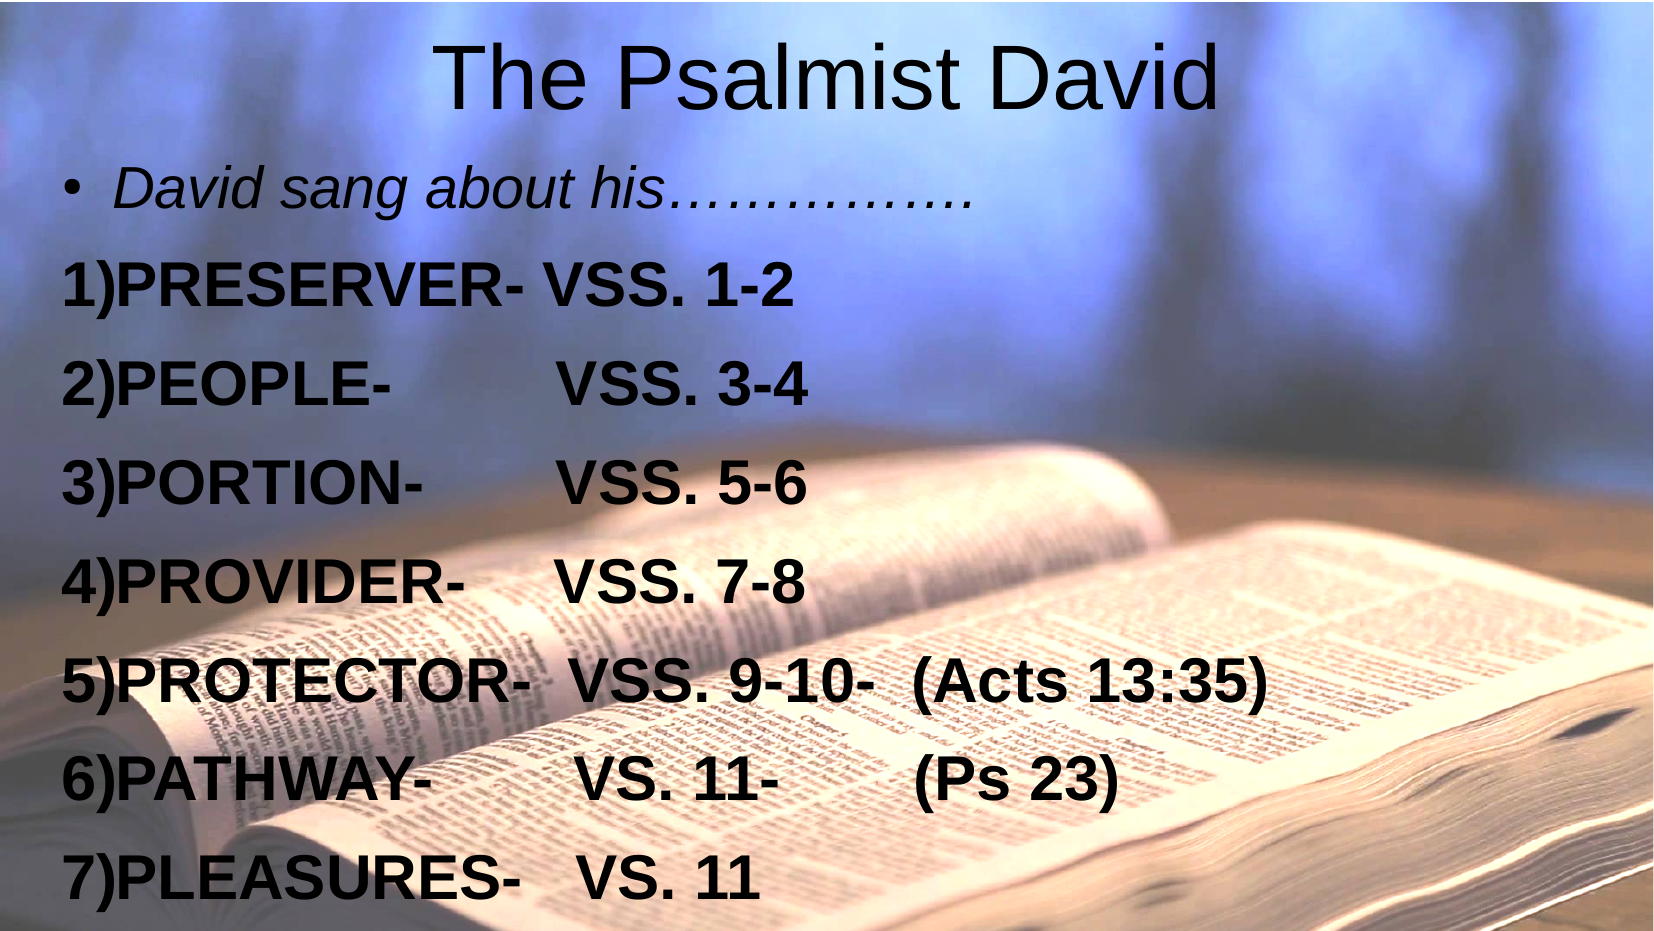

# The Psalmist David
David sang about his…………….
PRESERVER- VSS. 1-2
PEOPLE-		 VSS. 3-4
PORTION-		 VSS. 5-6
PROVIDER- VSS. 7-8
PROTECTOR- VSS. 9-10- (Acts 13:35)
PATHWAY- VS. 11- 			 (Ps 23)
PLEASURES- VS. 11